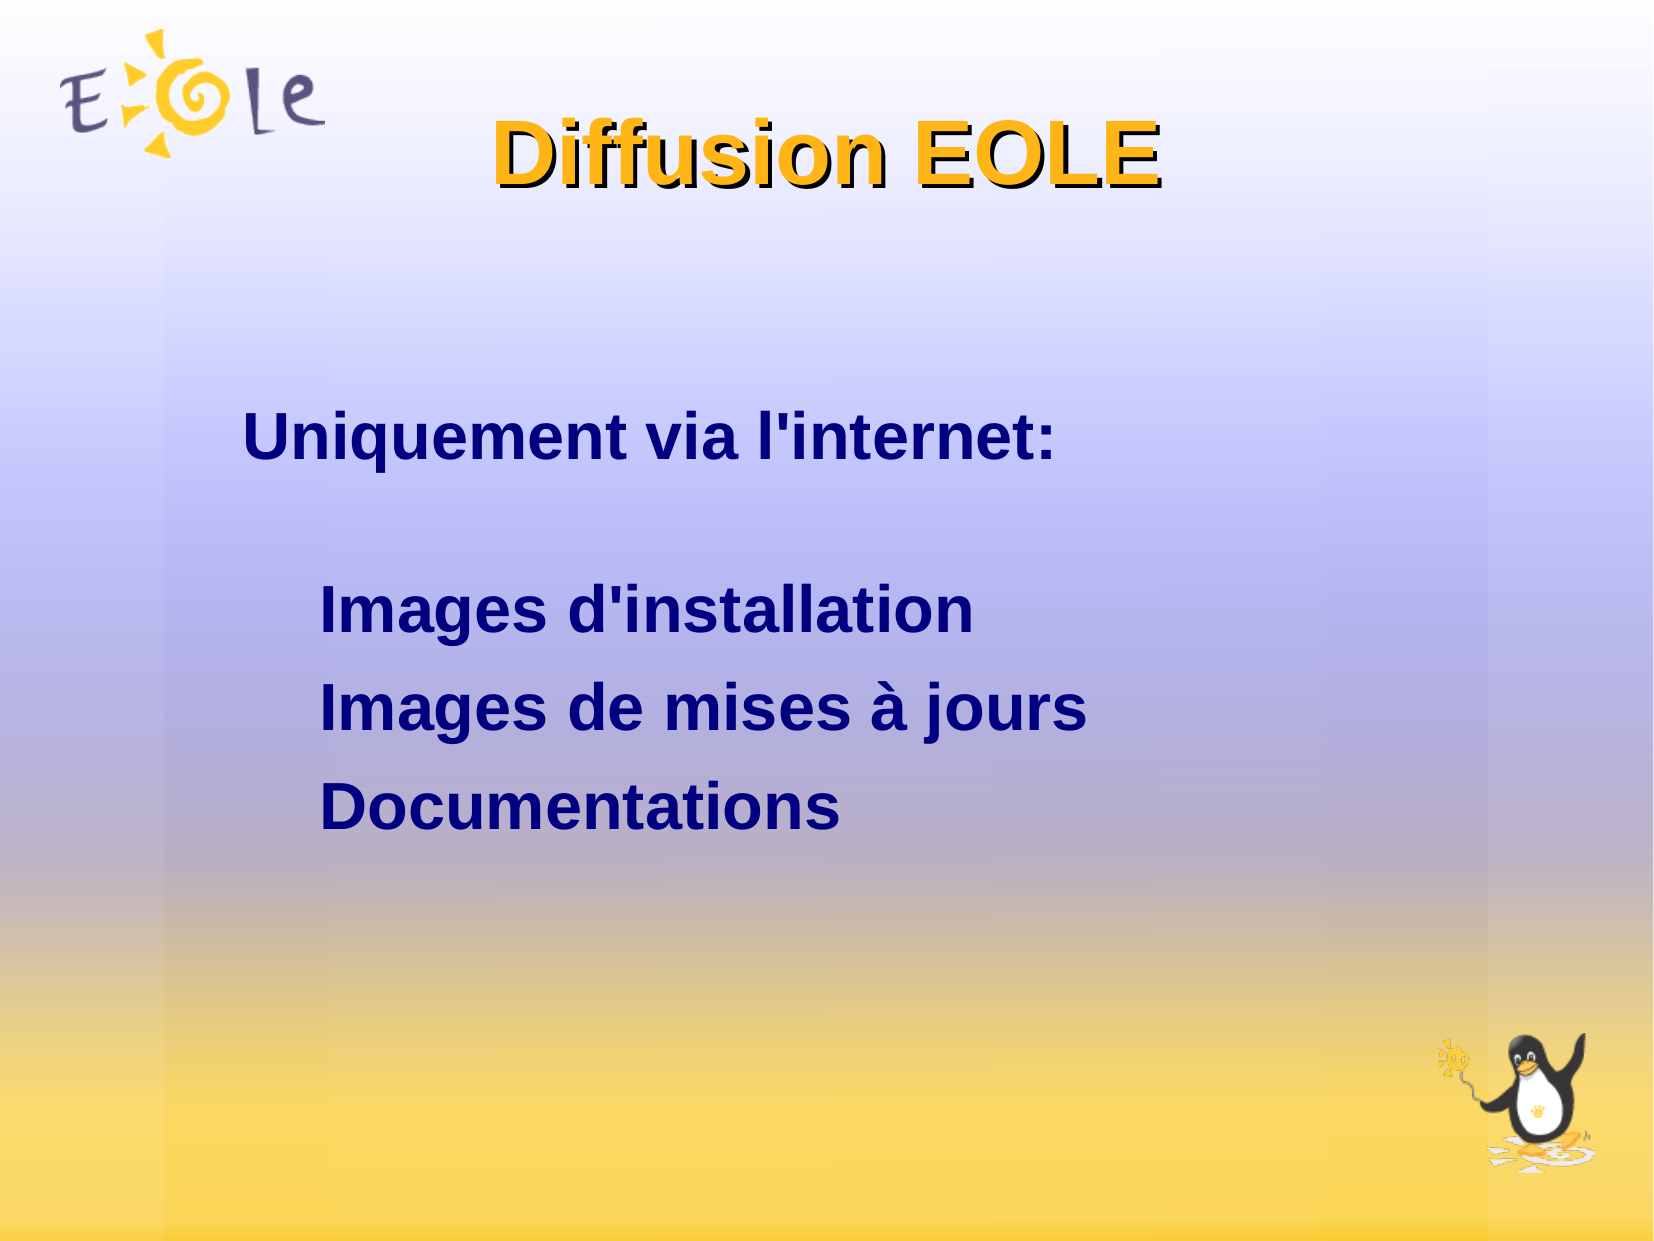

Diffusion EOLE
#
Uniquement via l'internet:
Images d'installation
Images de mises à jours
Documentations